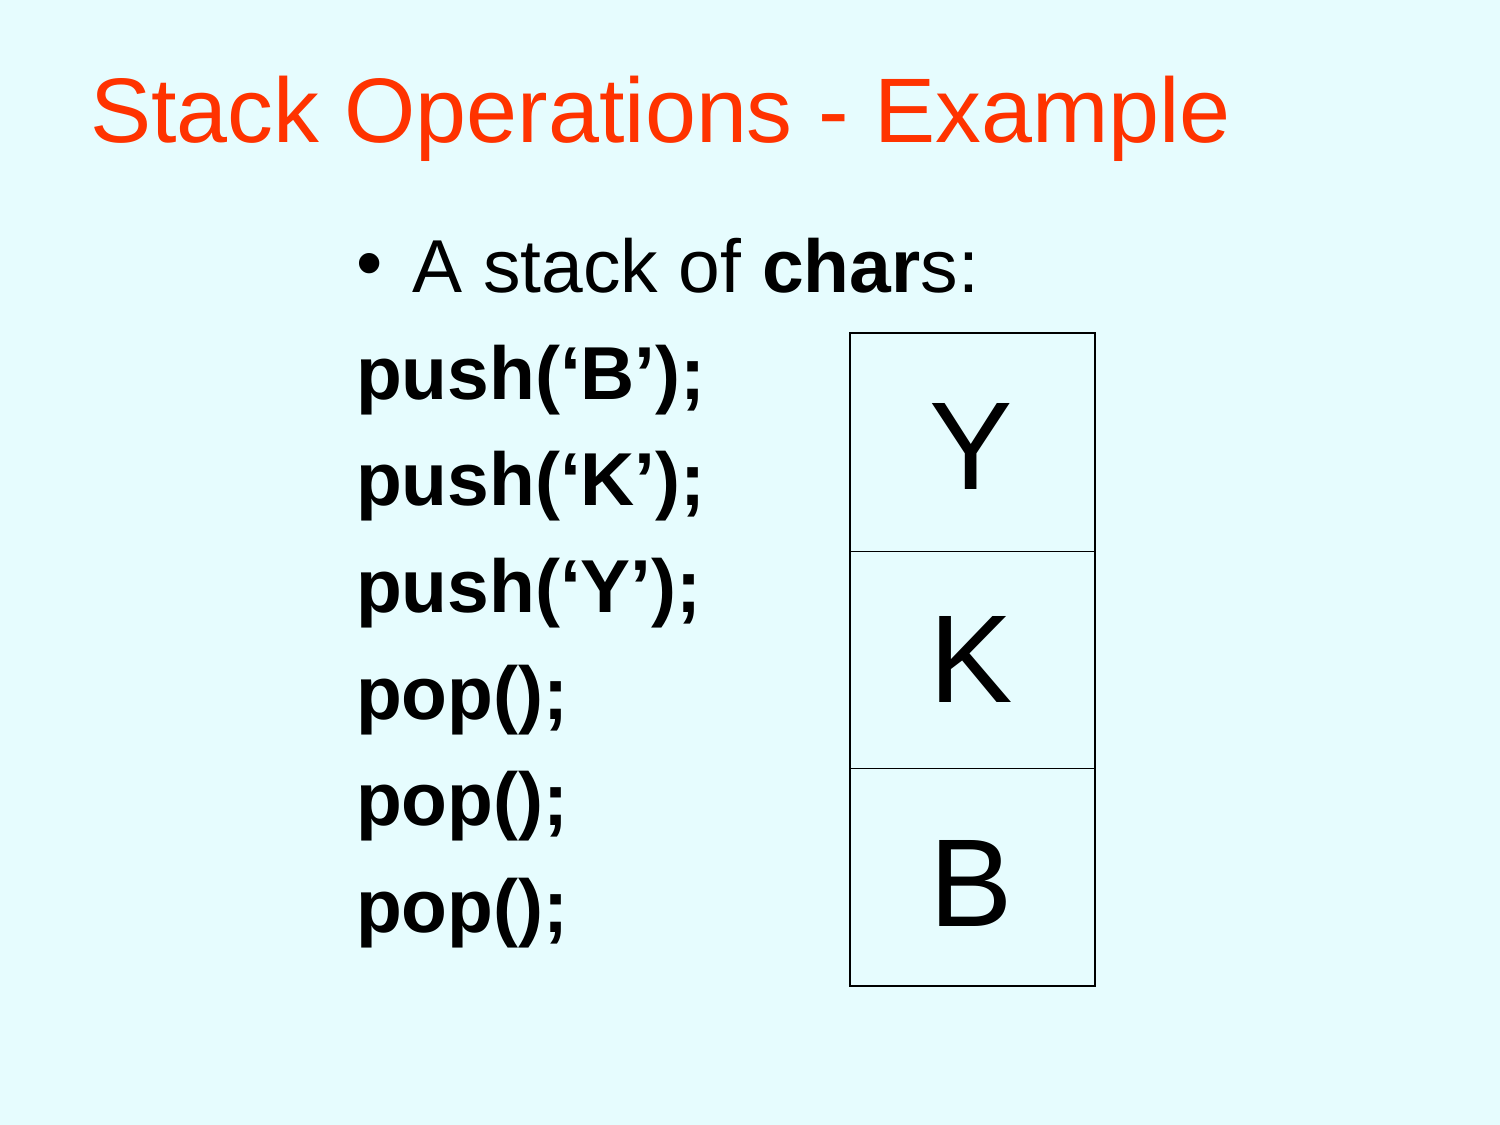

# Stack Operations - Example
A stack of chars:
push(‘B’);
push(‘K’);
push(‘Y’);
pop();
pop();
pop();
| |
| --- |
| |
| |
Y
K
B